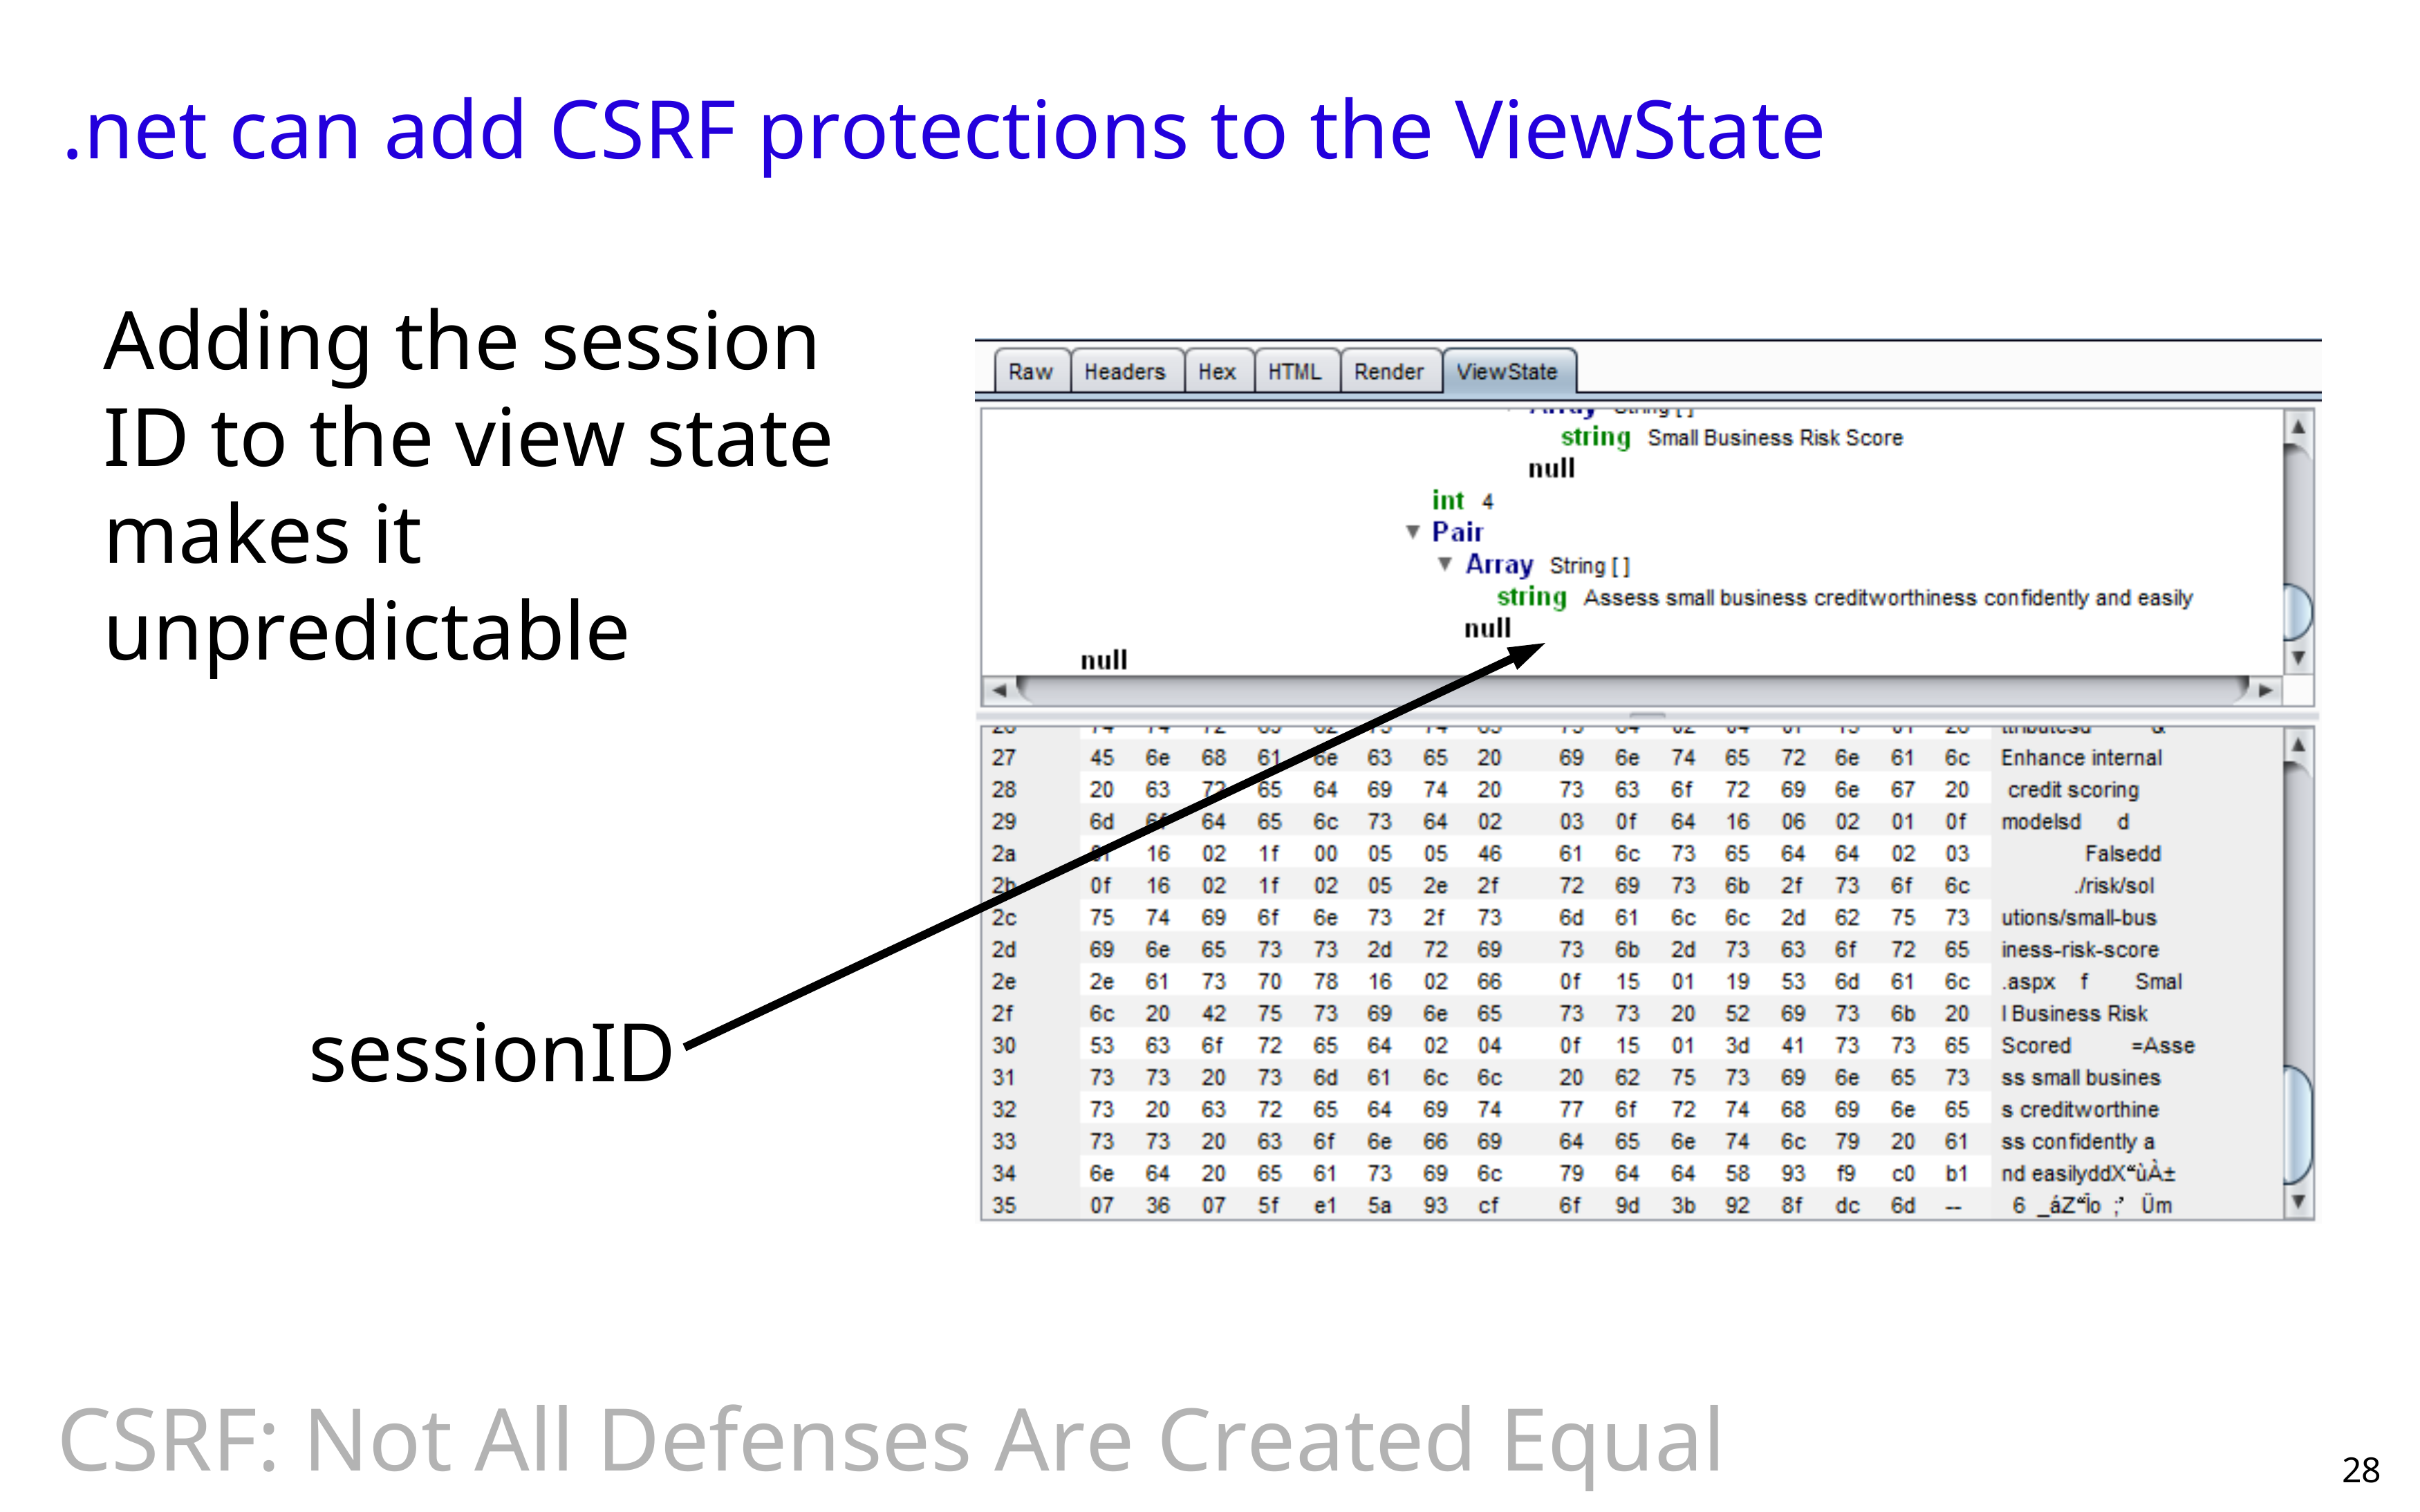

.net can add CSRF protections to the ViewState
Adding the session ID to the view state makes it unpredictable
sessionID